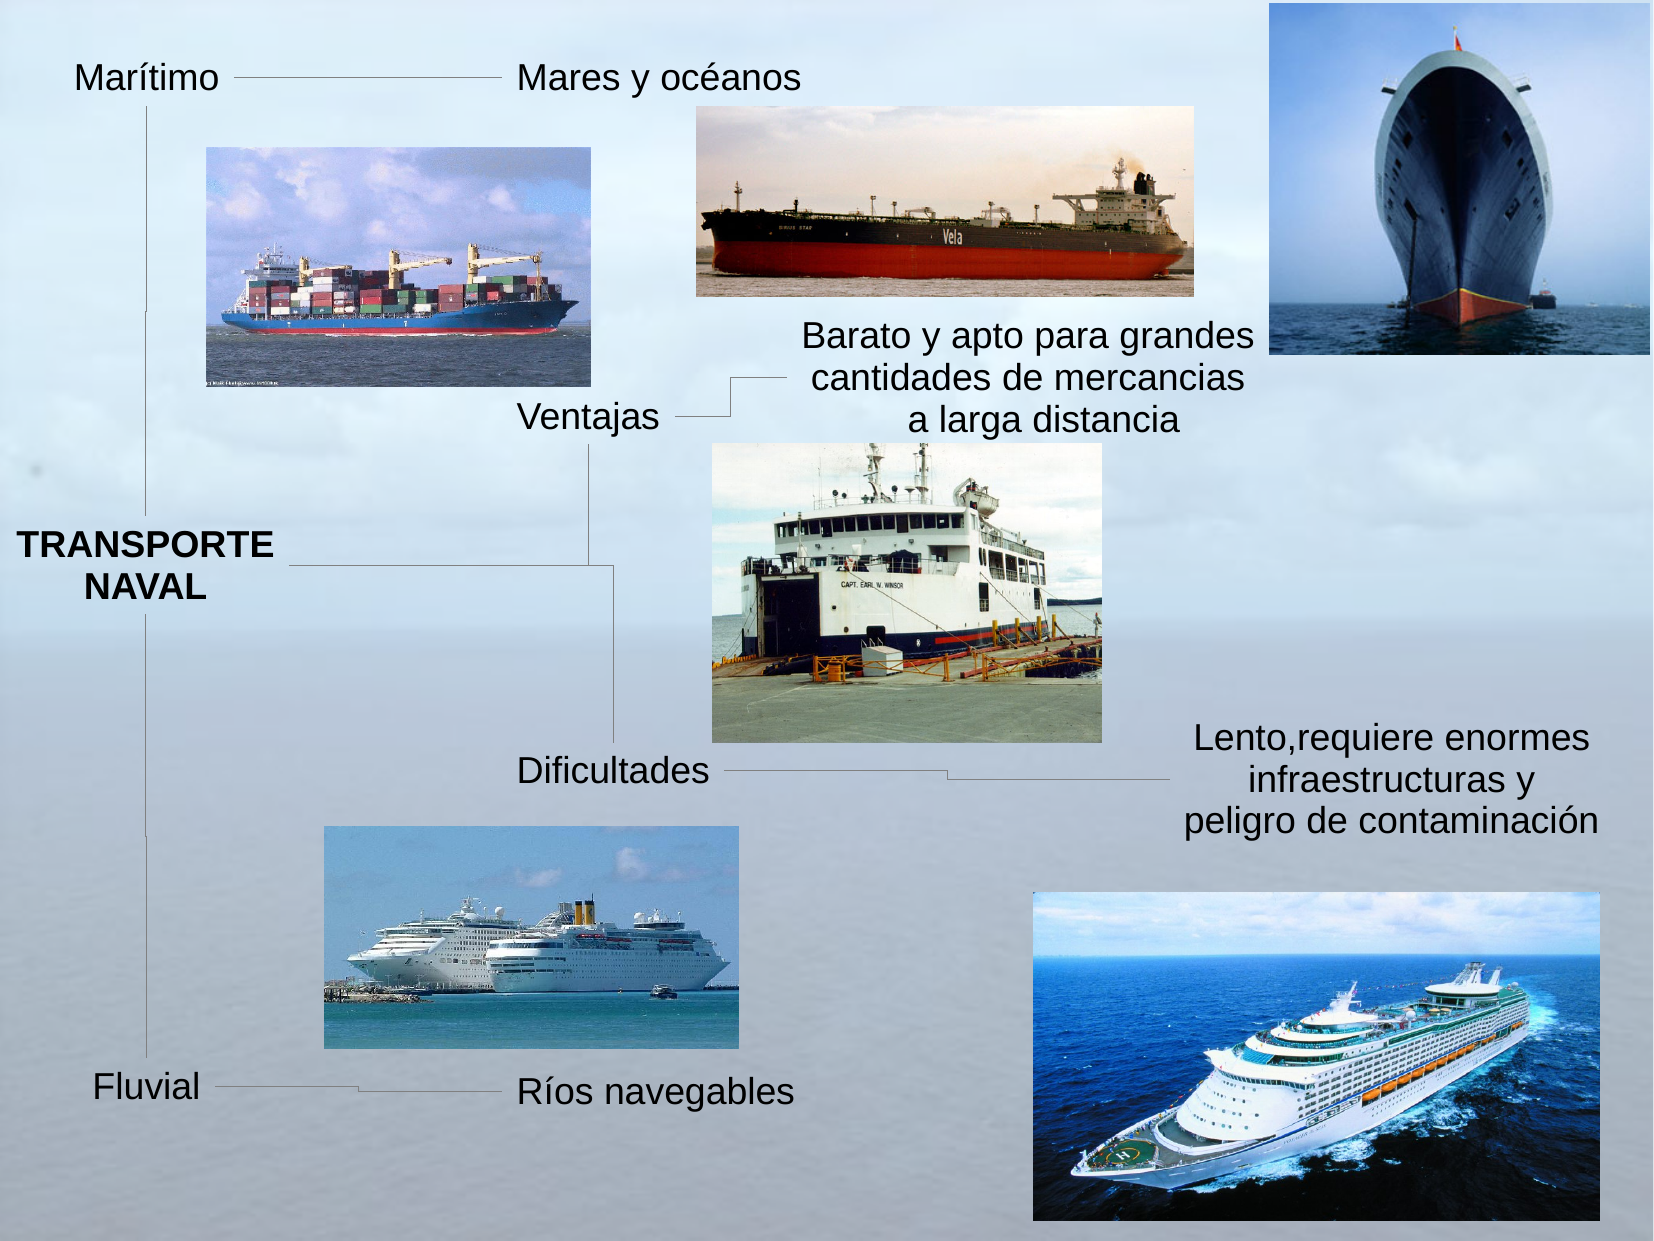

Marítimo
Mares y océanos
Barato y apto para grandes
cantidades de mercancias
 a larga distancia
Ventajas
TRANSPORTE
NAVAL
Lento,requiere enormes
infraestructuras y
peligro de contaminación
Dificultades
Fluvial
Ríos navegables